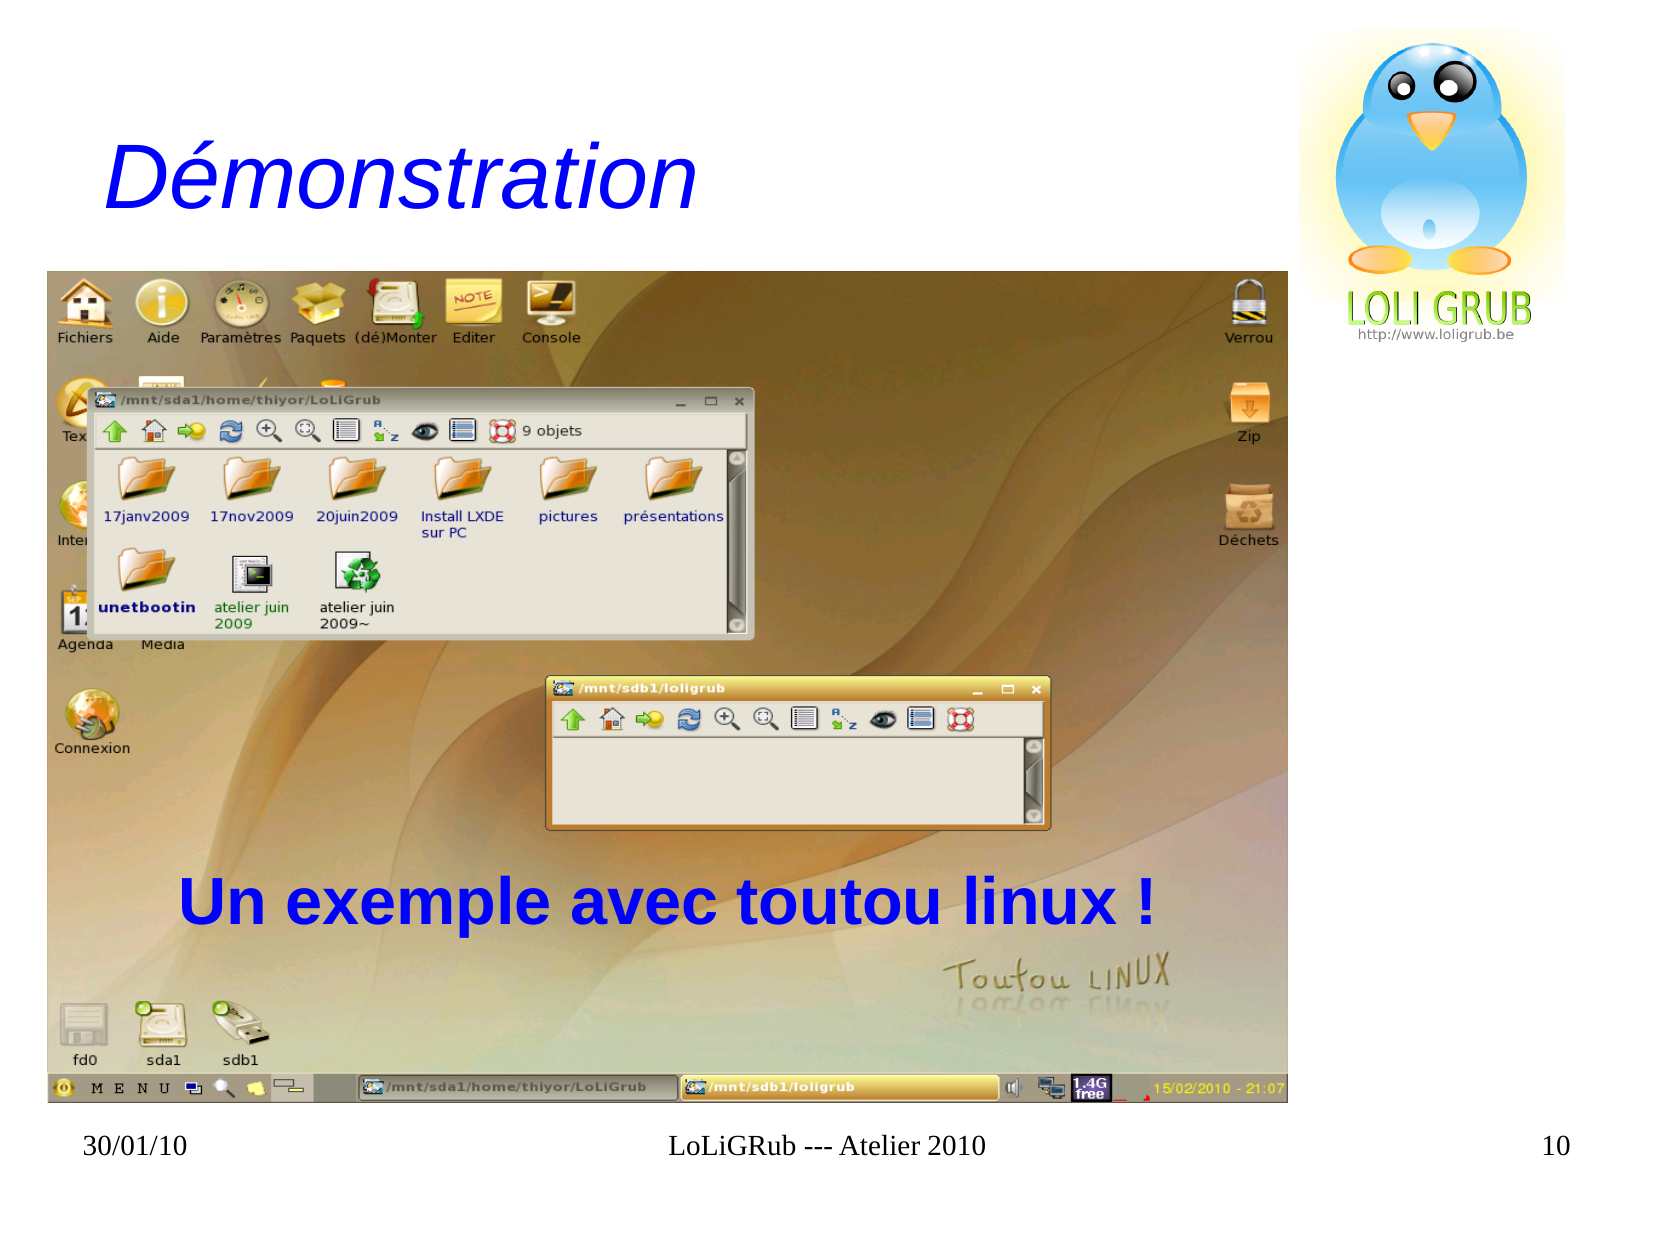

Démonstration
Un exemple avec toutou linux !
30/01/10
LoLiGRub --- Atelier 2010
10